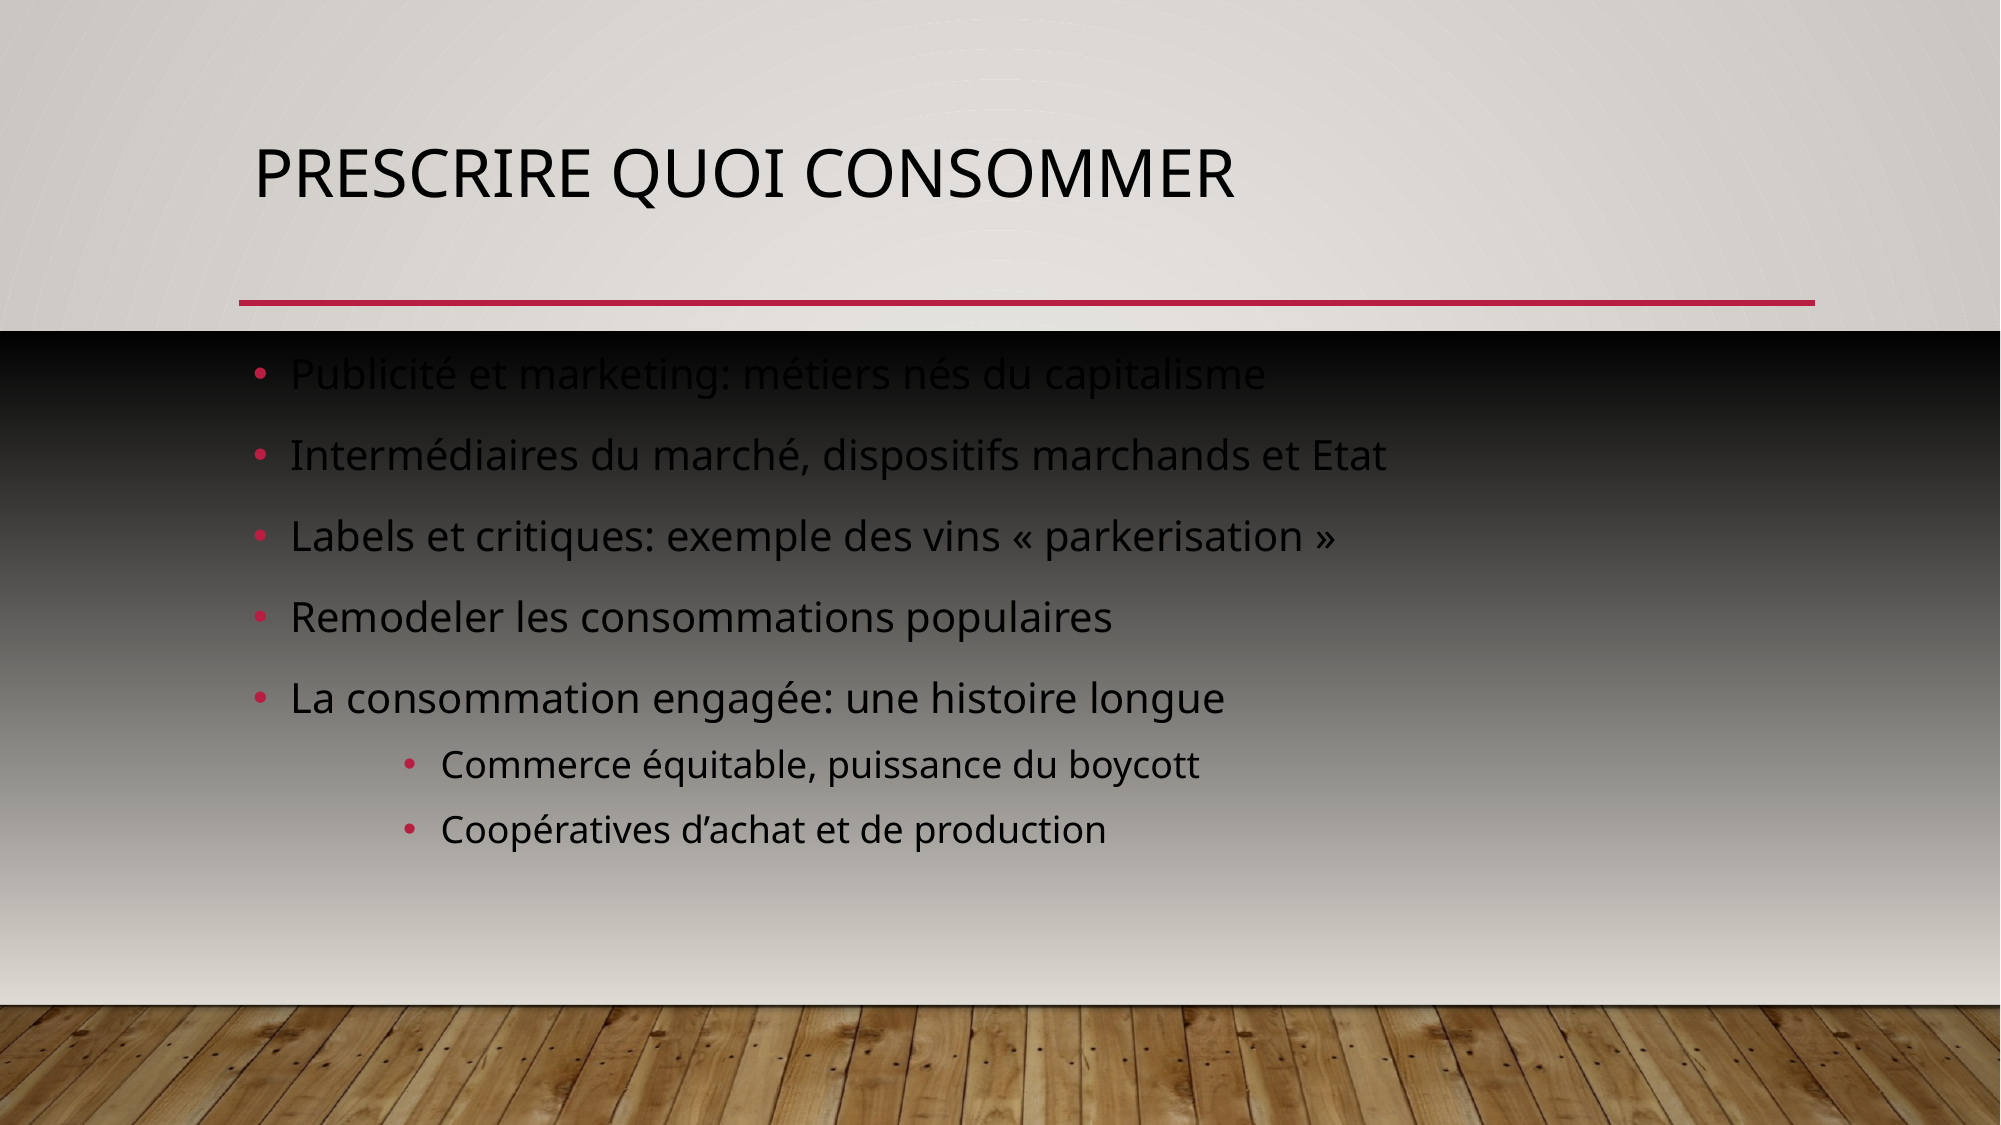

# Prescrire quoi consommer
Publicité et marketing: métiers nés du capitalisme
Intermédiaires du marché, dispositifs marchands et Etat
Labels et critiques: exemple des vins « parkerisation »
Remodeler les consommations populaires
La consommation engagée: une histoire longue
Commerce équitable, puissance du boycott
Coopératives d’achat et de production